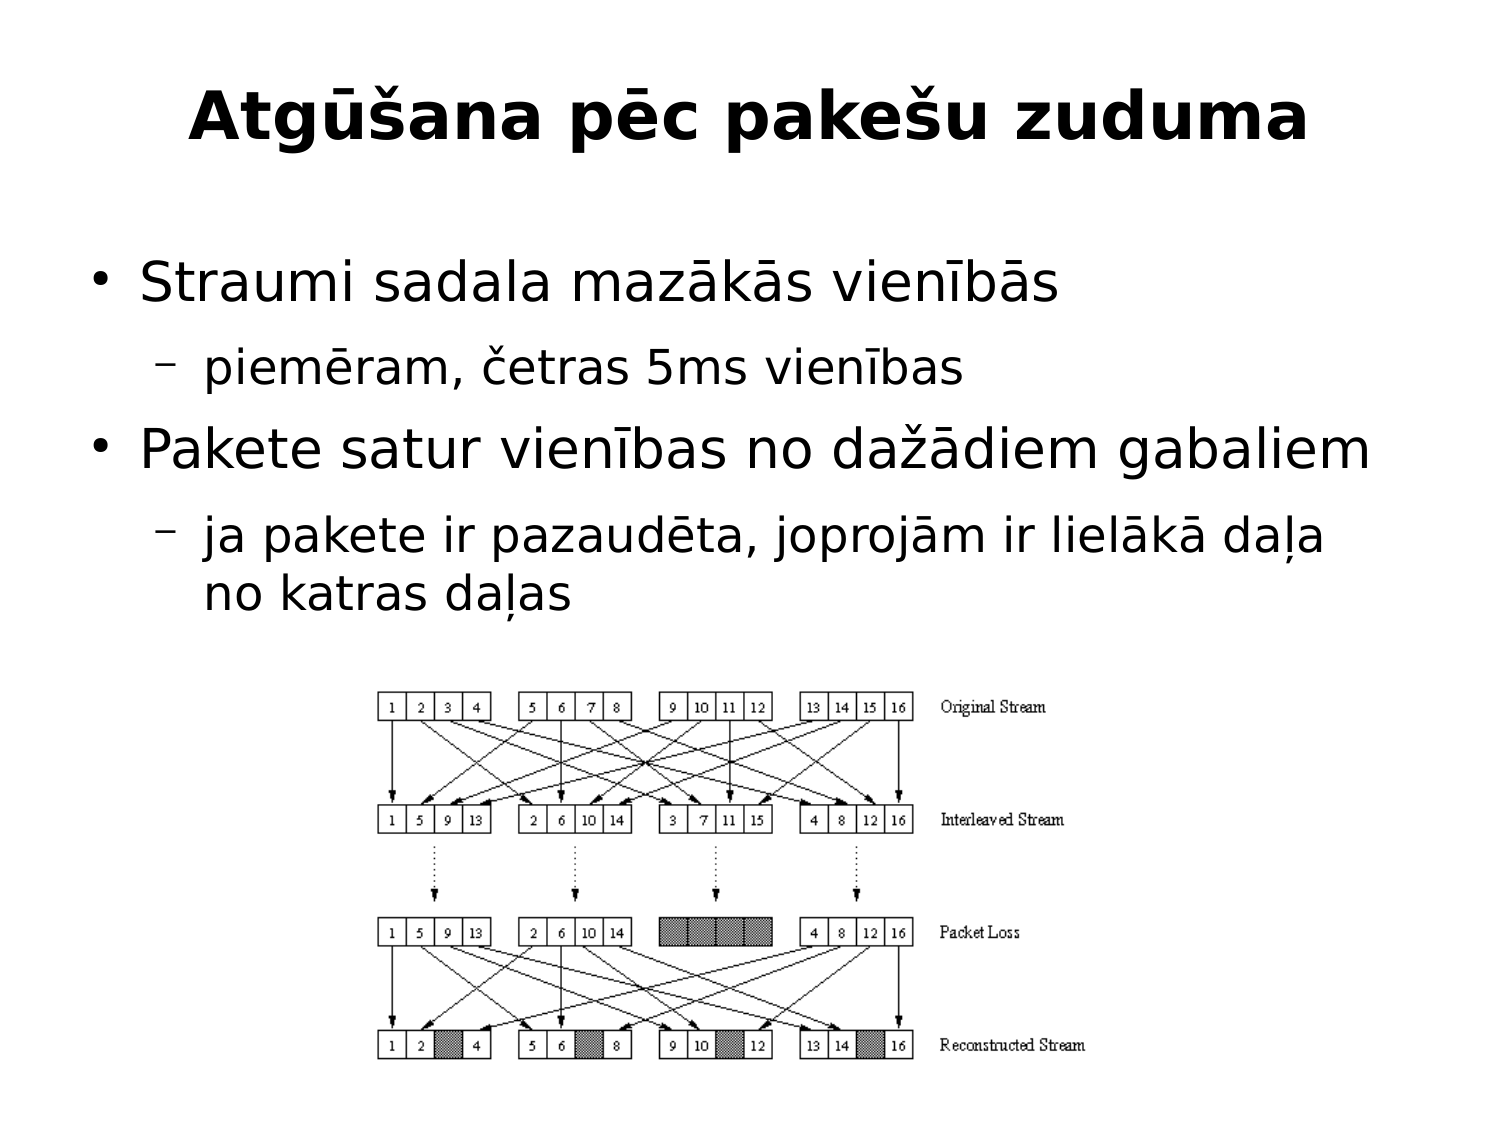

# Atgūšana pēc pakešu zuduma
Straumi sadala mazākās vienībās
piemēram, četras 5ms vienības
Pakete satur vienības no dažādiem gabaliem
ja pakete ir pazaudēta, joprojām ir lielākā daļa no katras daļas